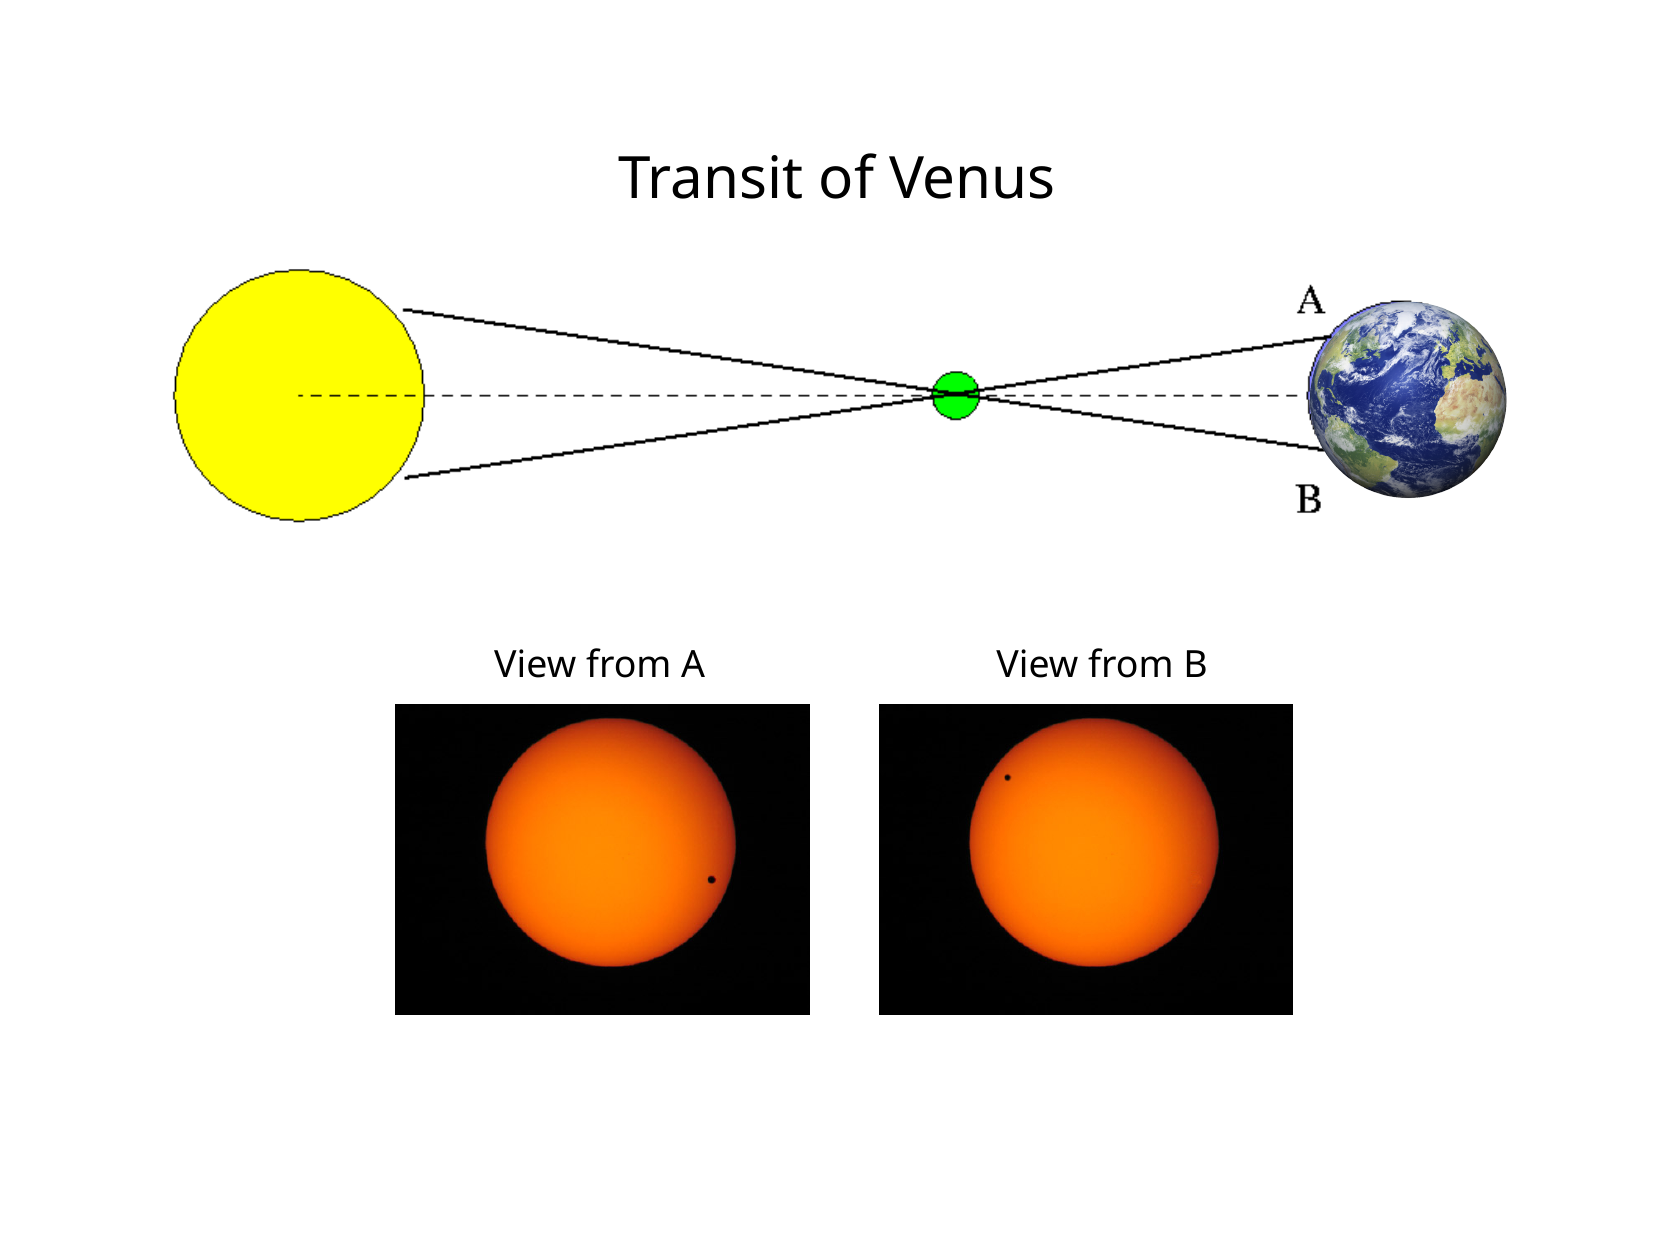

# Transit of Venus
View from A
View from B